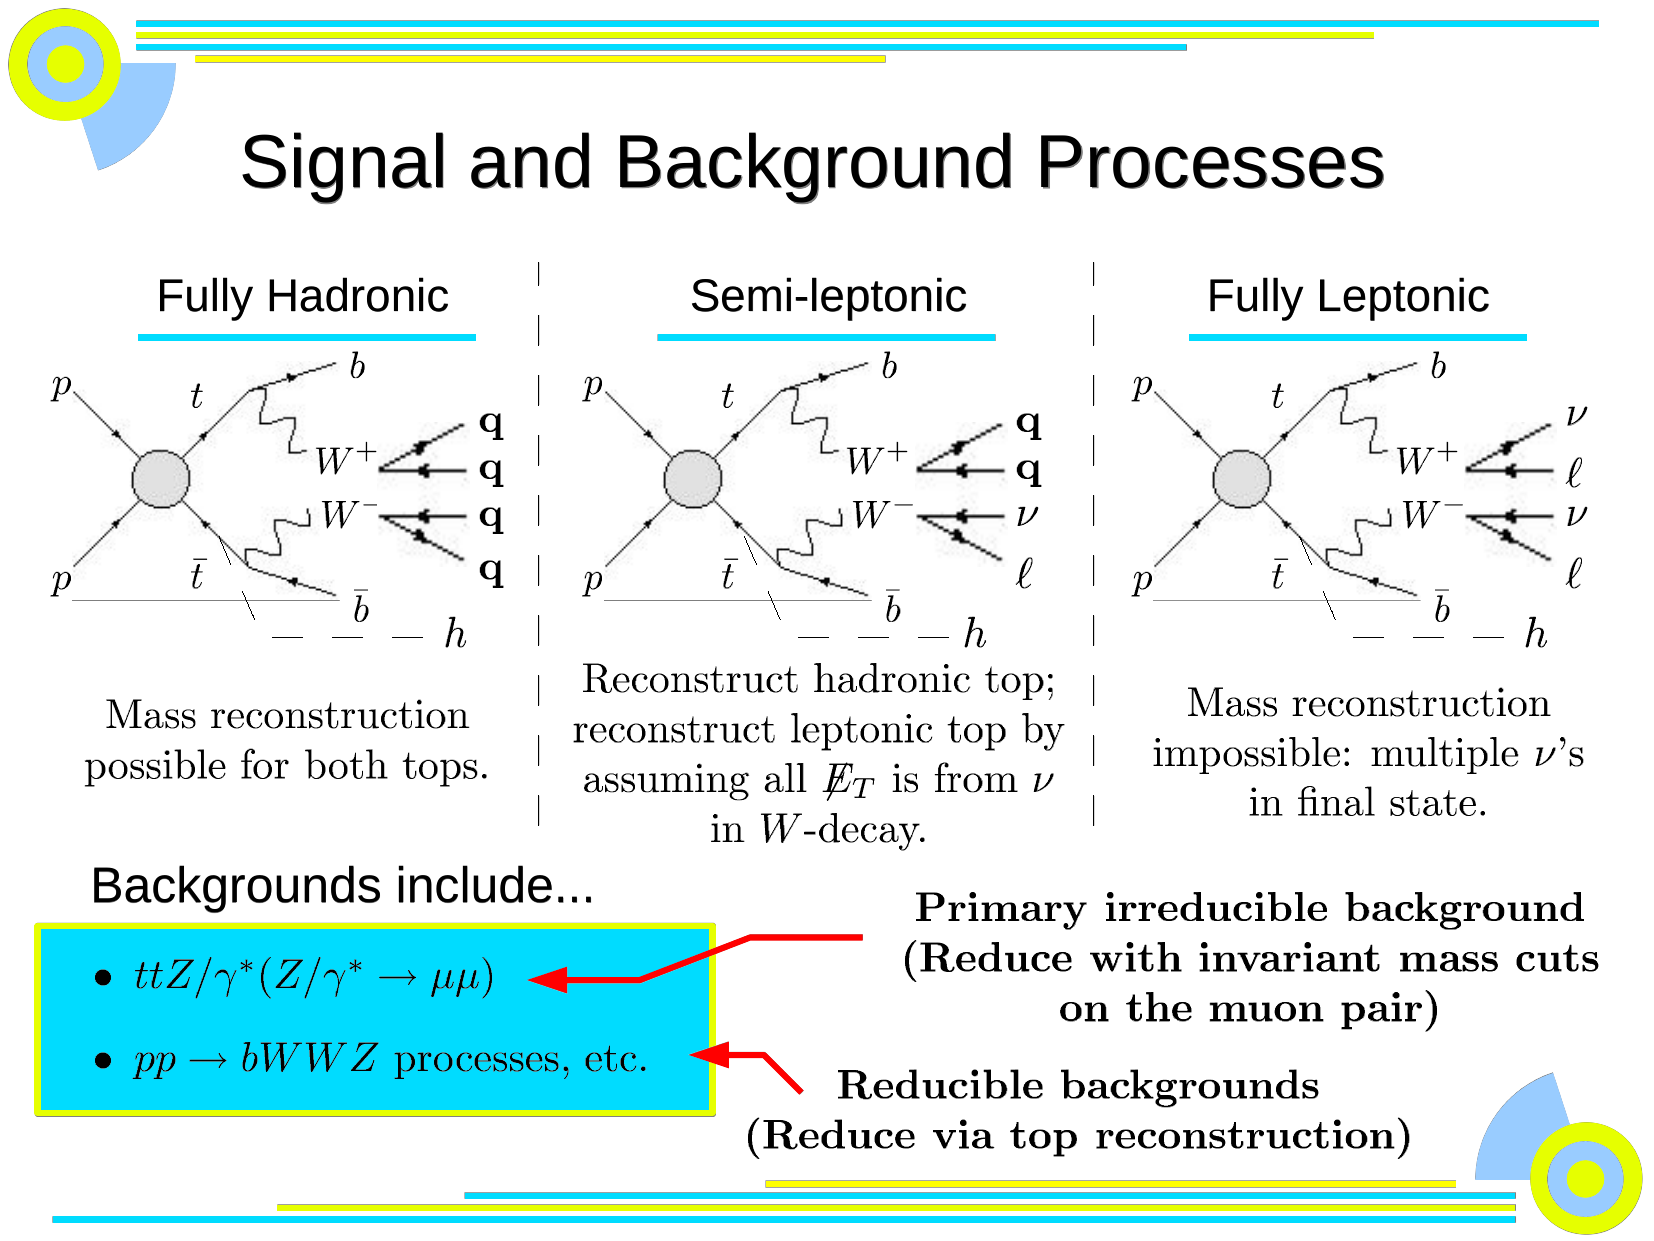

Signal and Background Processes
Fully Hadronic
Semi-leptonic
Fully Leptonic
Backgrounds include...